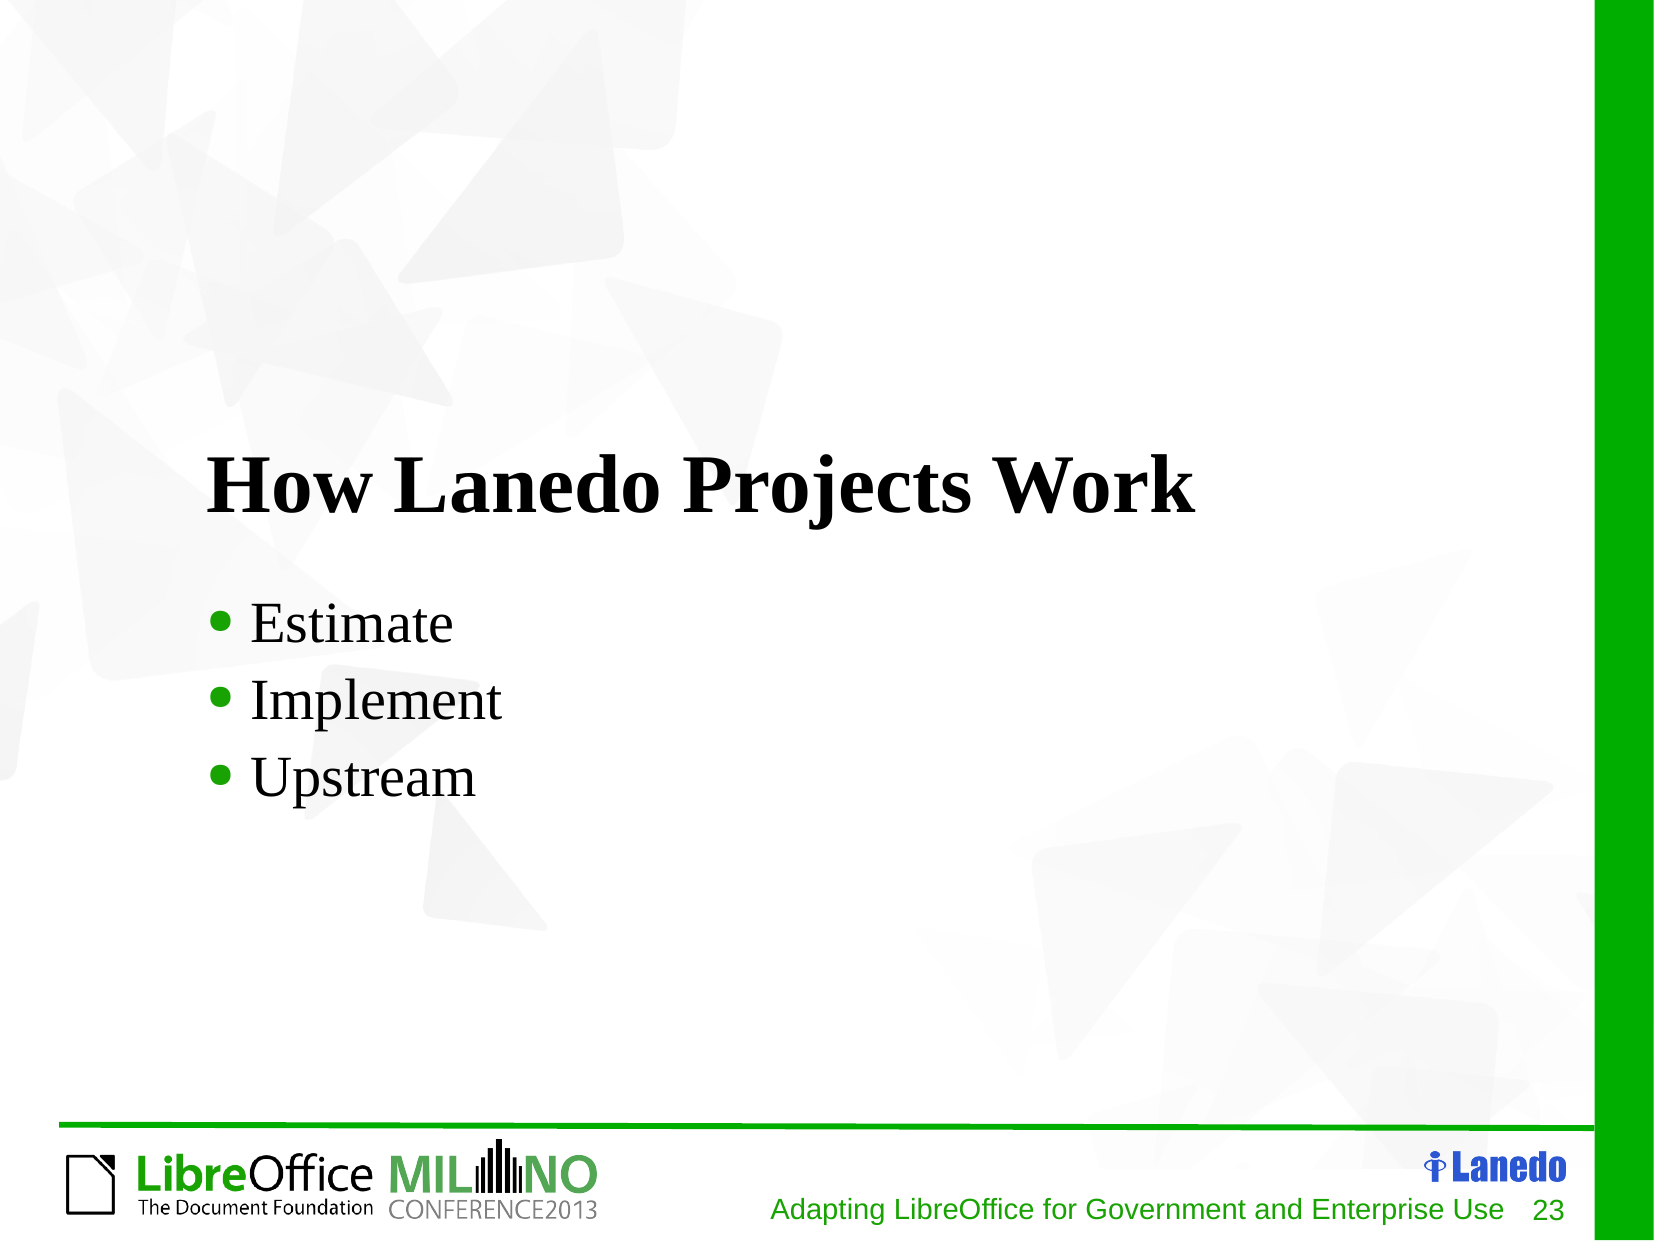

# How Lanedo Projects Work
Estimate
Implement
Upstream
Adapting LibreOffice for Government and Enterprise Use
23